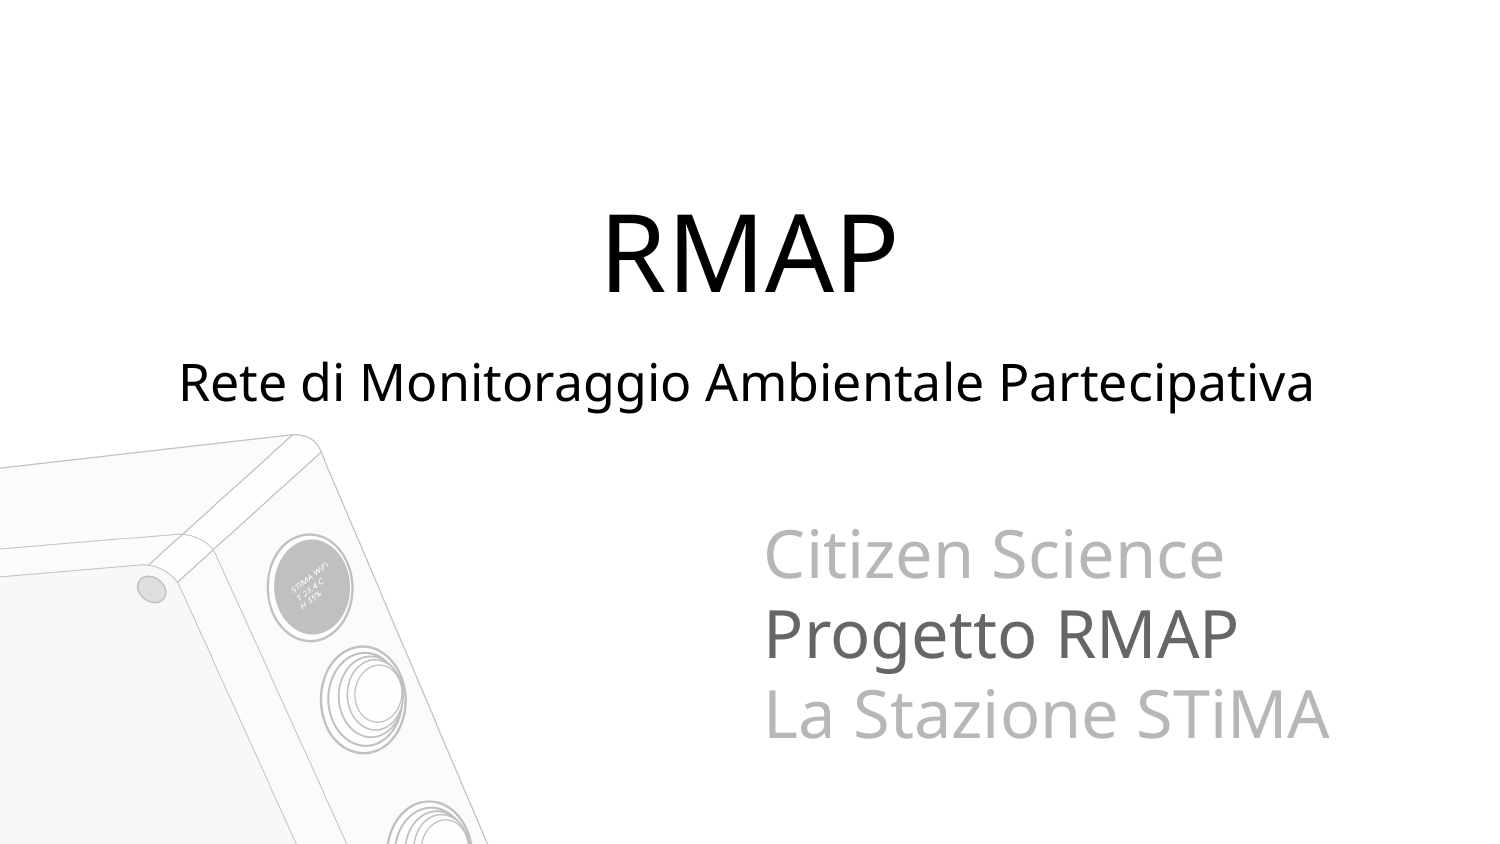

# RMAP
Rete di Monitoraggio Ambientale Partecipativa
Citizen Science
Progetto RMAP
La Stazione STiMA